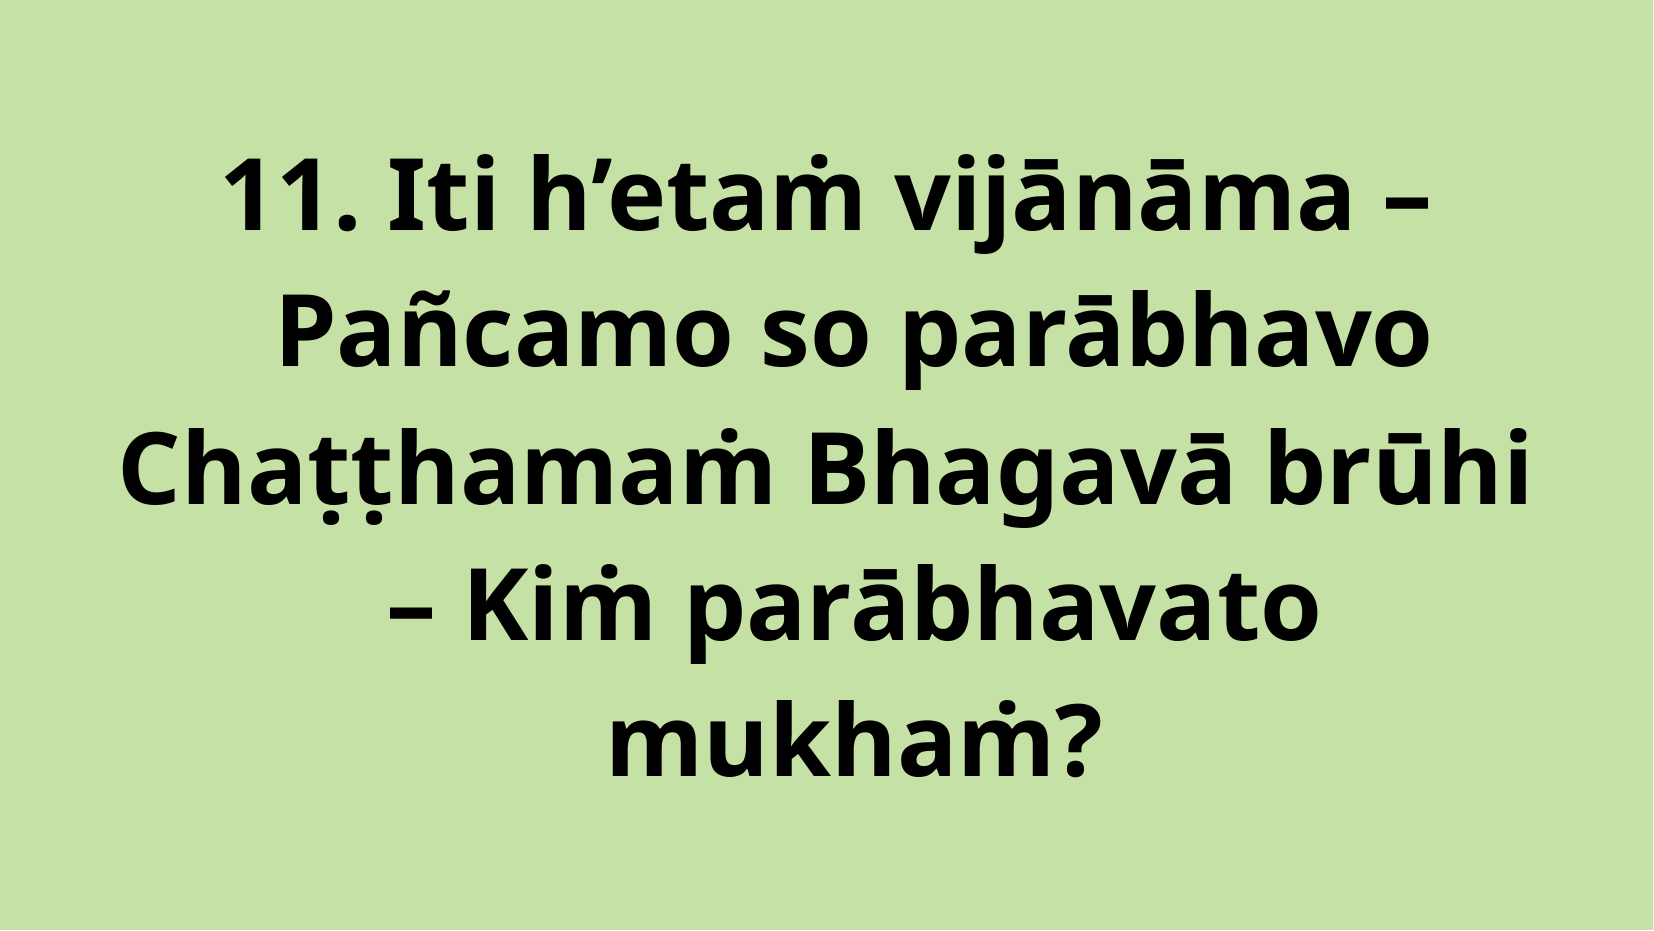

# 11. Iti h’etaṁ vijānāma – Pañcamo so parābhavo
Chaṭṭhamaṁ Bhagavā brūhi – Kiṁ parābhavato mukhaṁ?